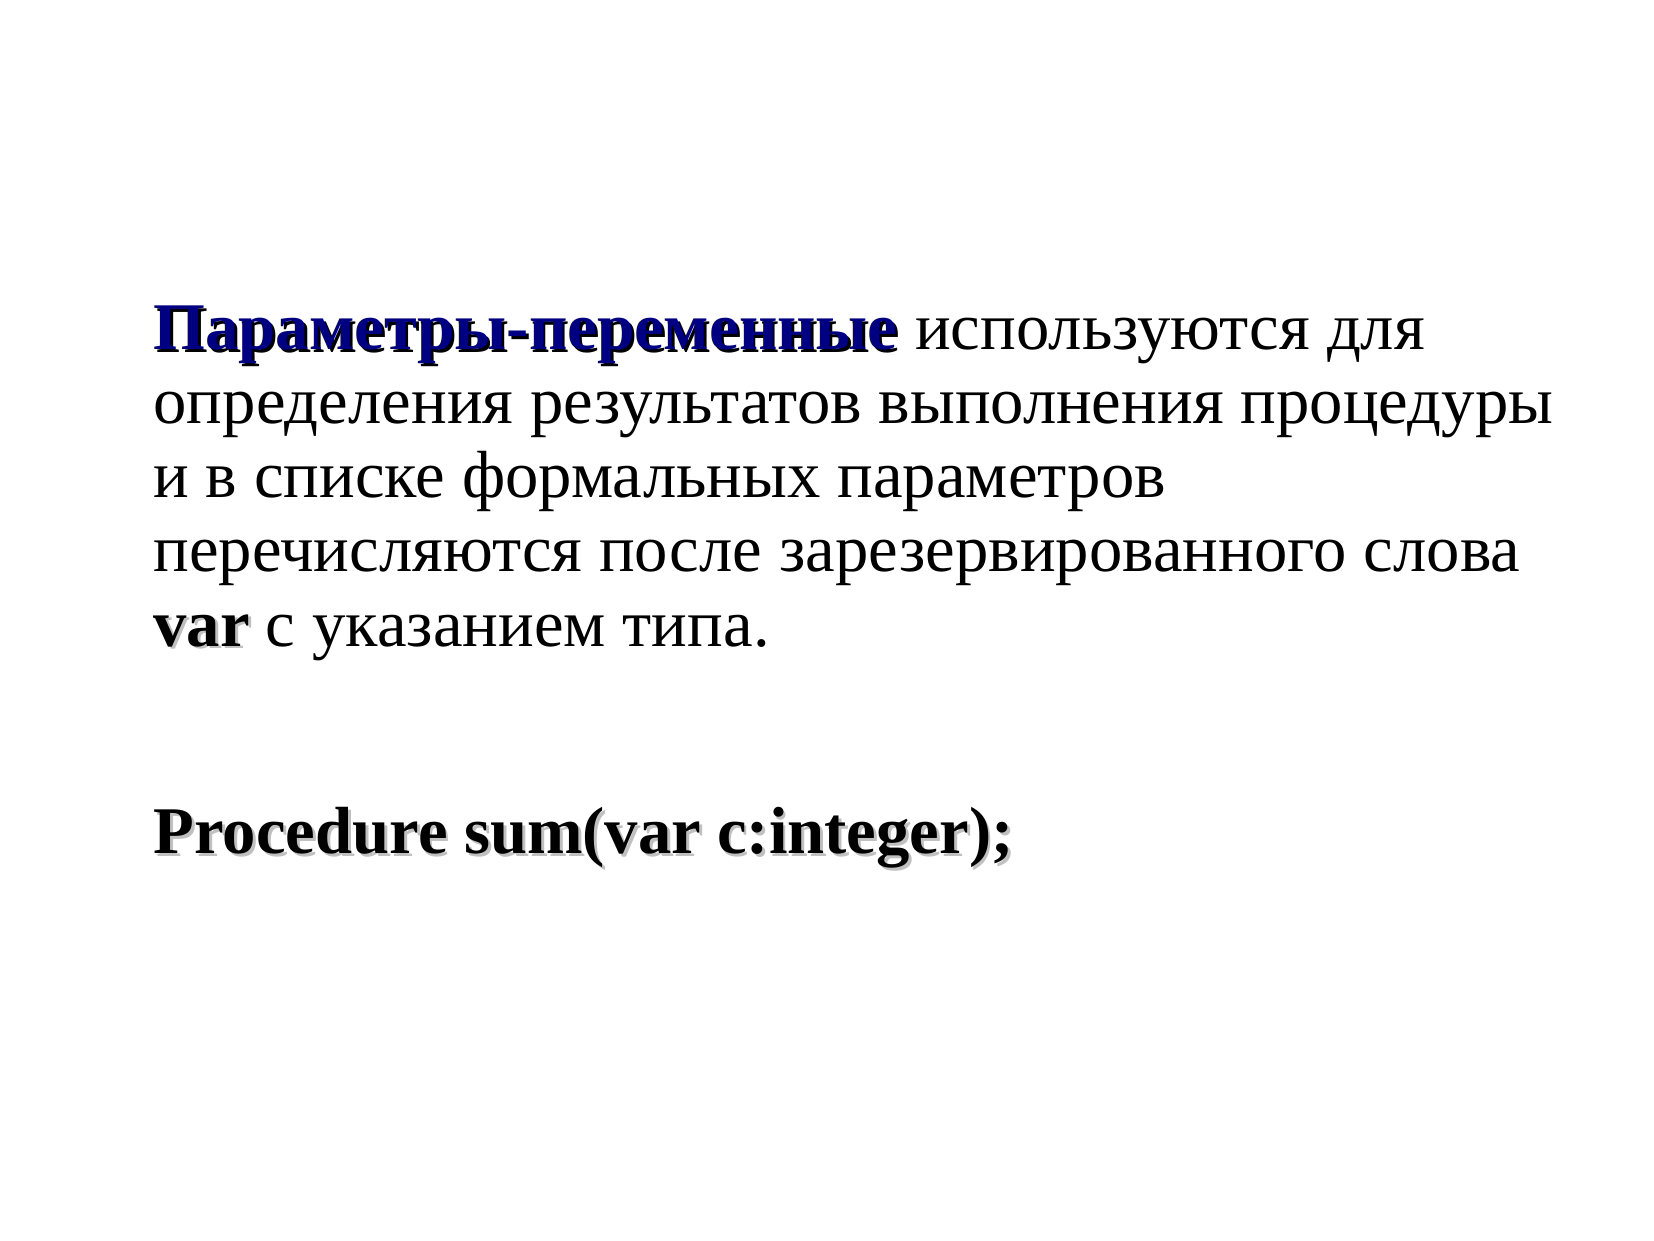

#
Параметры-переменные используются для определения результатов выполнения процедуры и в списке формальных параметров перечисляются после зарезервированного слова var с указанием типа.
Procedure sum(var c:integer);